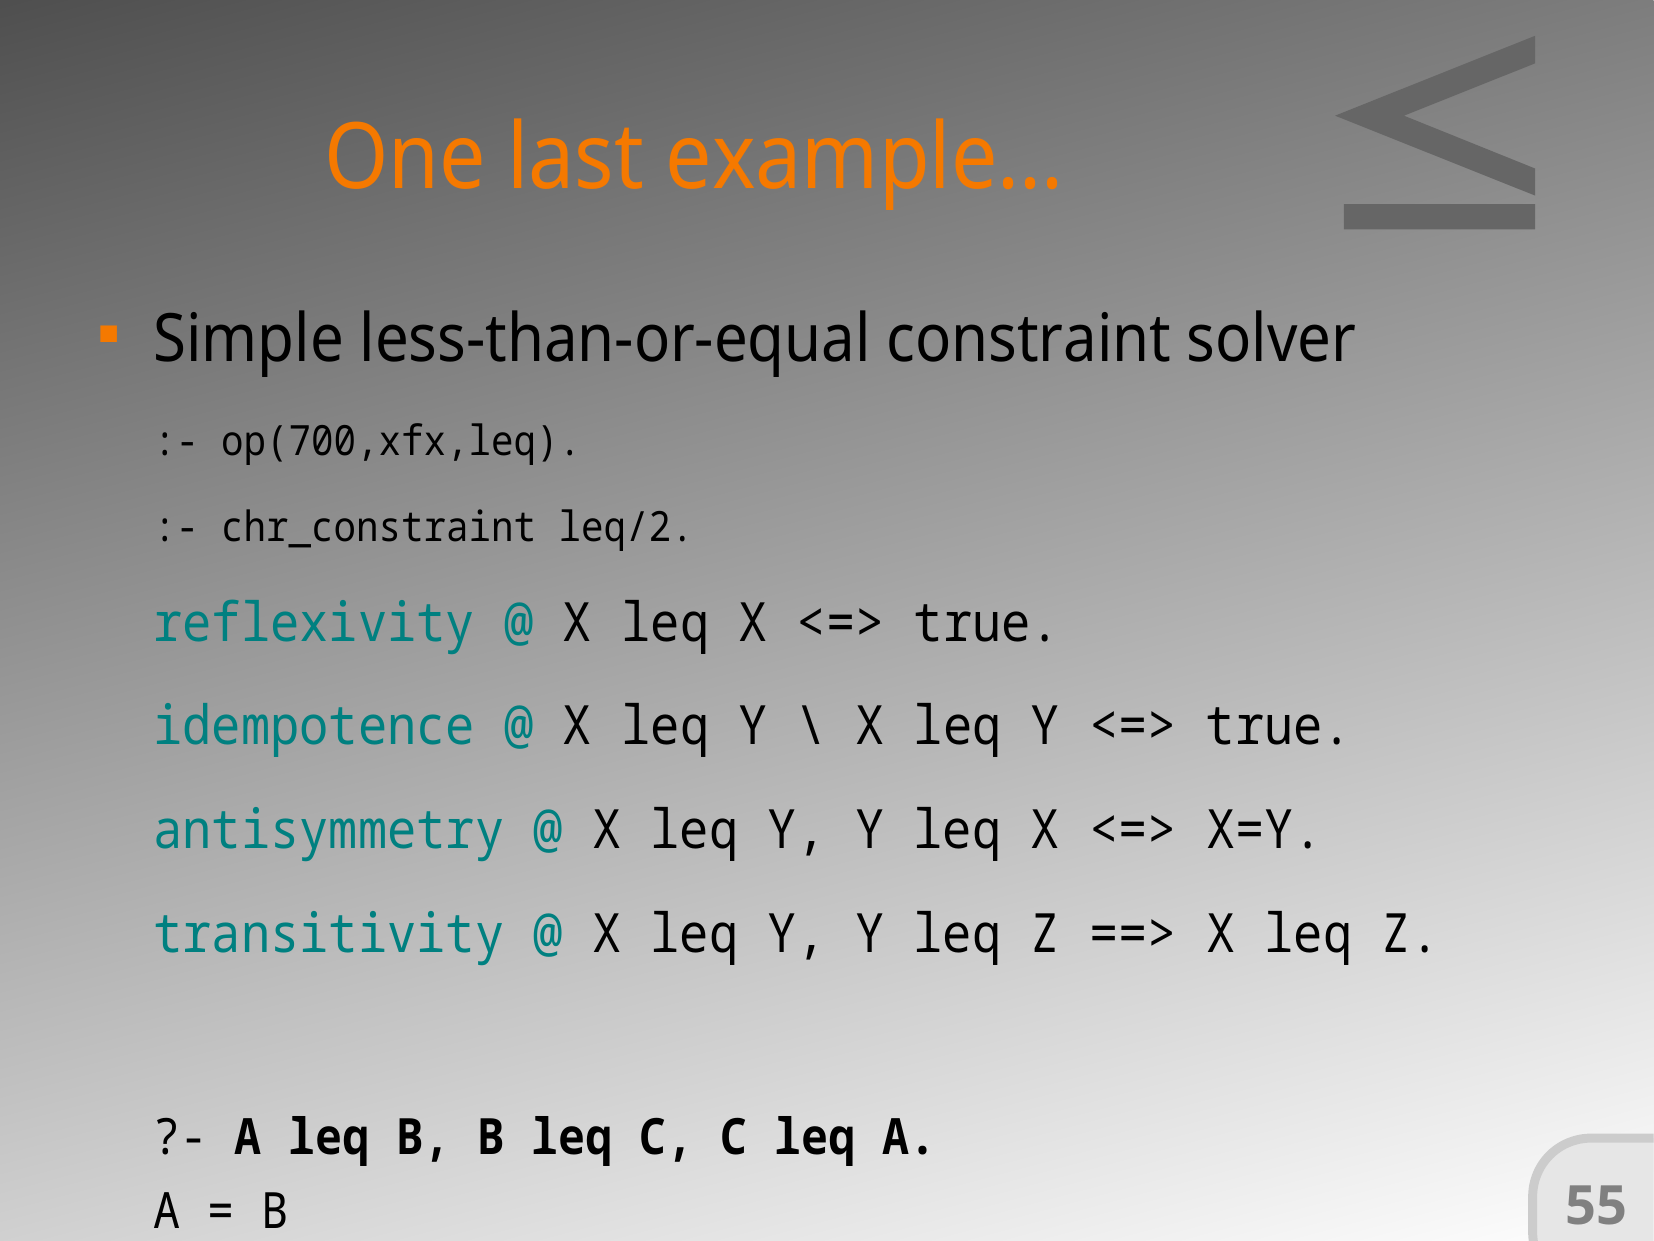

≤
# One last example...
Simple less-than-or-equal constraint solver
:- op(700,xfx,leq).
:- chr_constraint leq/2.
reflexivity @ X leq X <=> true.
idempotence @ X leq Y \ X leq Y <=> true.
antisymmetry @ X leq Y, Y leq X <=> X=Y.
transitivity @ X leq Y, Y leq Z ==> X leq Z.
?- A leq B, B leq C, C leq A.
A = B
B = C
55